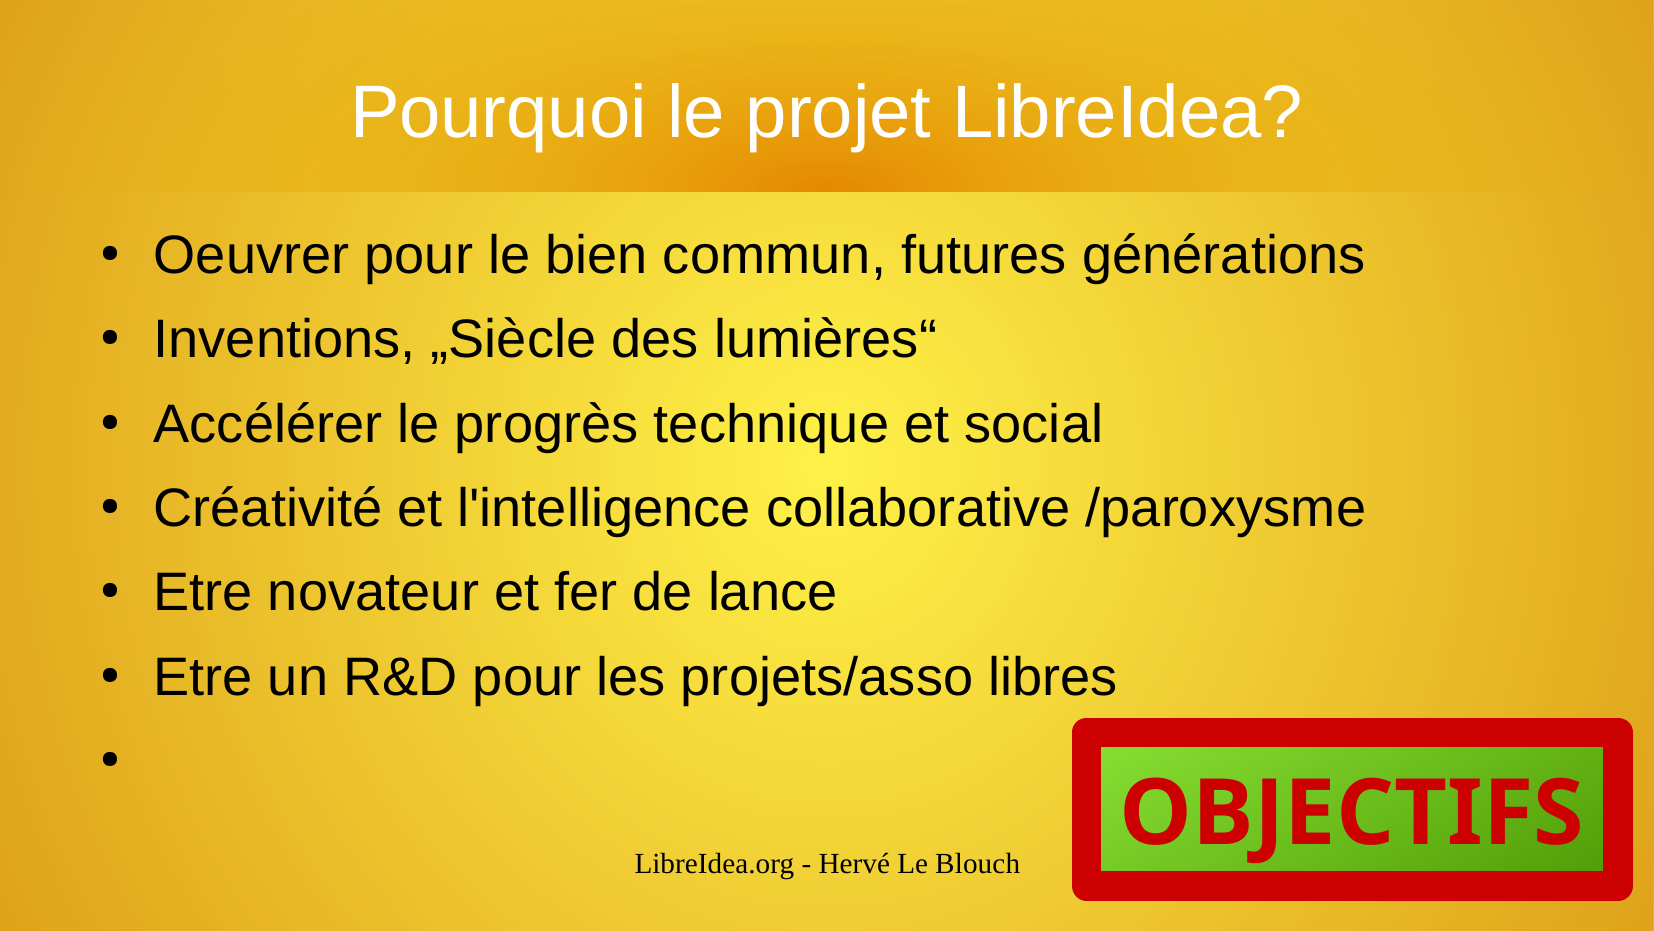

# Pourquoi le projet LibreIdea?
Oeuvrer pour le bien commun, futures générations
Inventions, „Siècle des lumières“
Accélérer le progrès technique et social
Créativité et l'intelligence collaborative /paroxysme
Etre novateur et fer de lance
Etre un R&D pour les projets/asso libres
OBJECTIFS
LibreIdea.org - Hervé Le Blouch
4